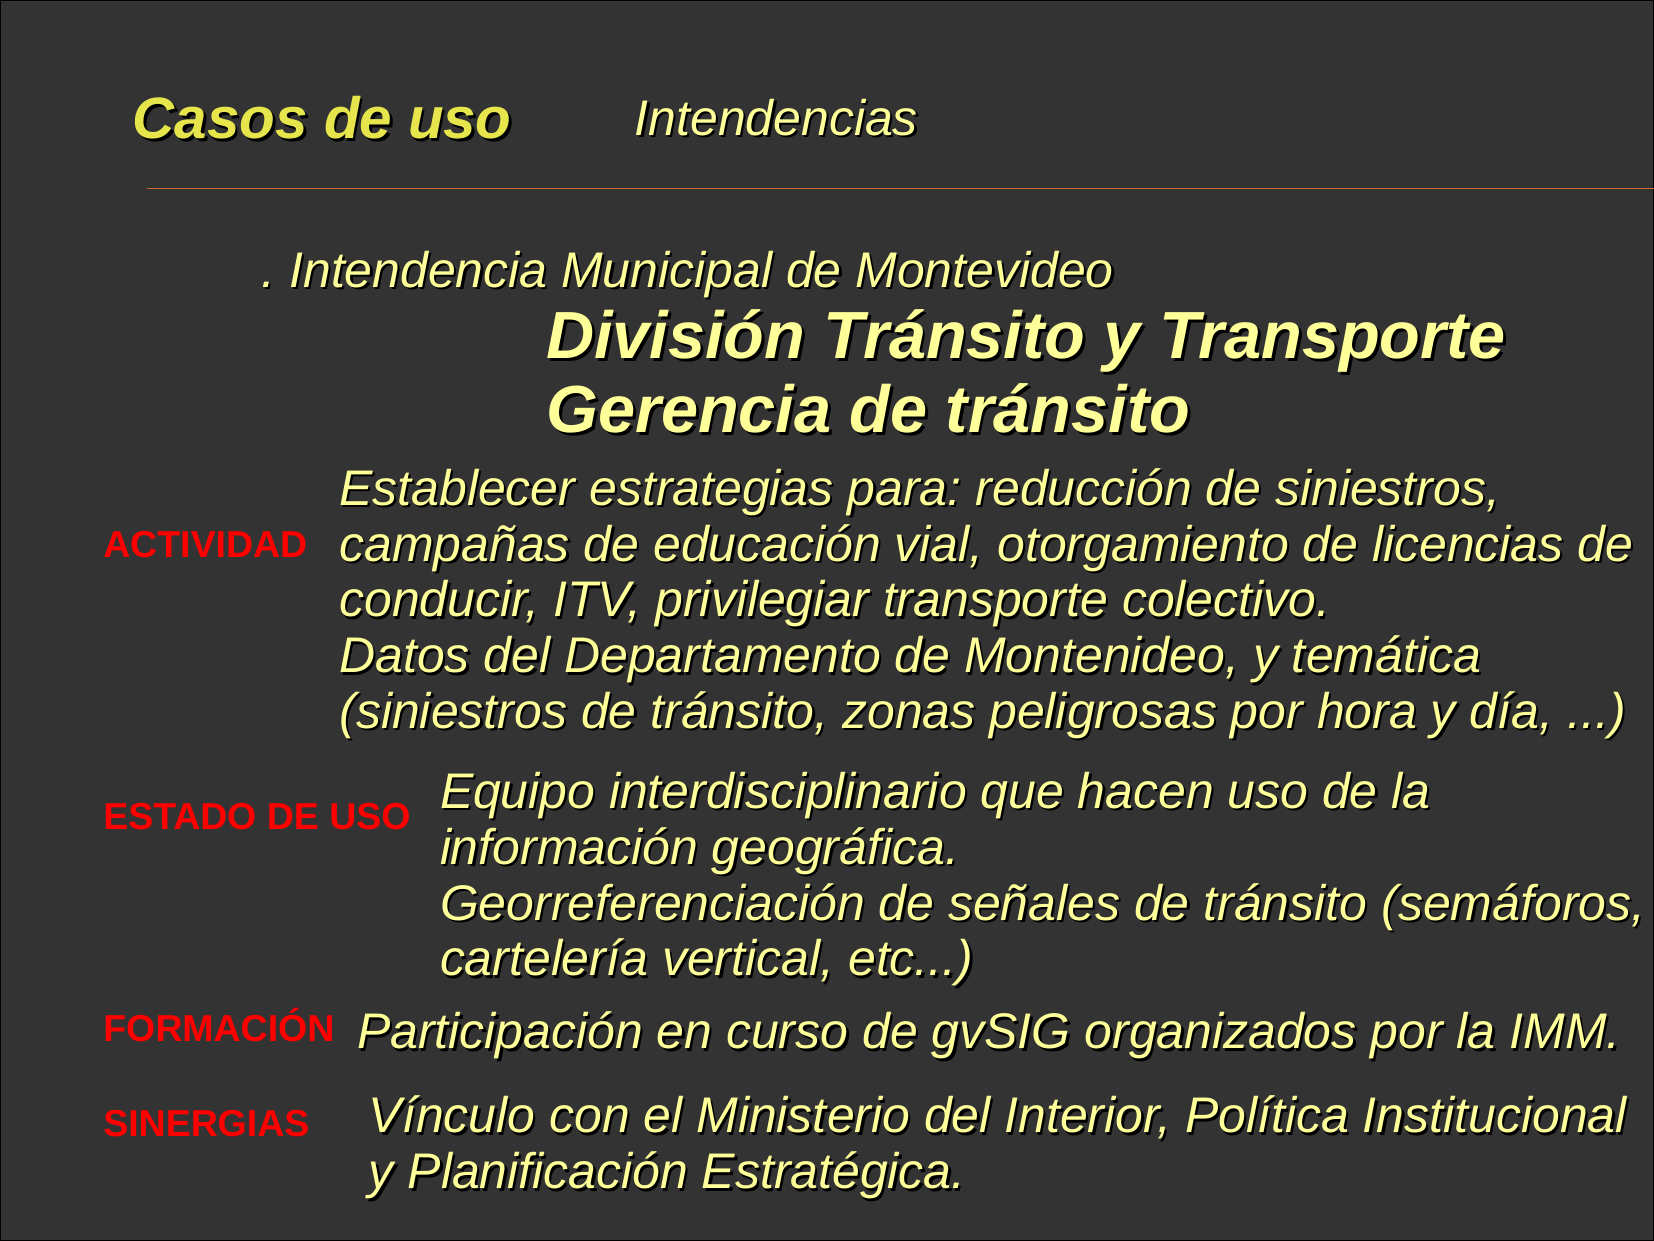

Casos de uso
Intendencias
 . Intendencia Municipal de Montevideo
				División Tránsito y Transporte
				Gerencia de tránsito
Establecer estrategias para: reducción de siniestros, campañas de educación vial, otorgamiento de licencias de conducir, ITV, privilegiar transporte colectivo.
Datos del Departamento de Montenideo, y temática (siniestros de tránsito, zonas peligrosas por hora y día, ...)
ACTIVIDAD
Equipo interdisciplinario que hacen uso de la información geográfica.
Georreferenciación de señales de tránsito (semáforos, cartelería vertical, etc...)
ESTADO DE USO
Participación en curso de gvSIG organizados por la IMM.
FORMACIÓN
Vínculo con el Ministerio del Interior, Política Institucional y Planificación Estratégica.
SINERGIAS